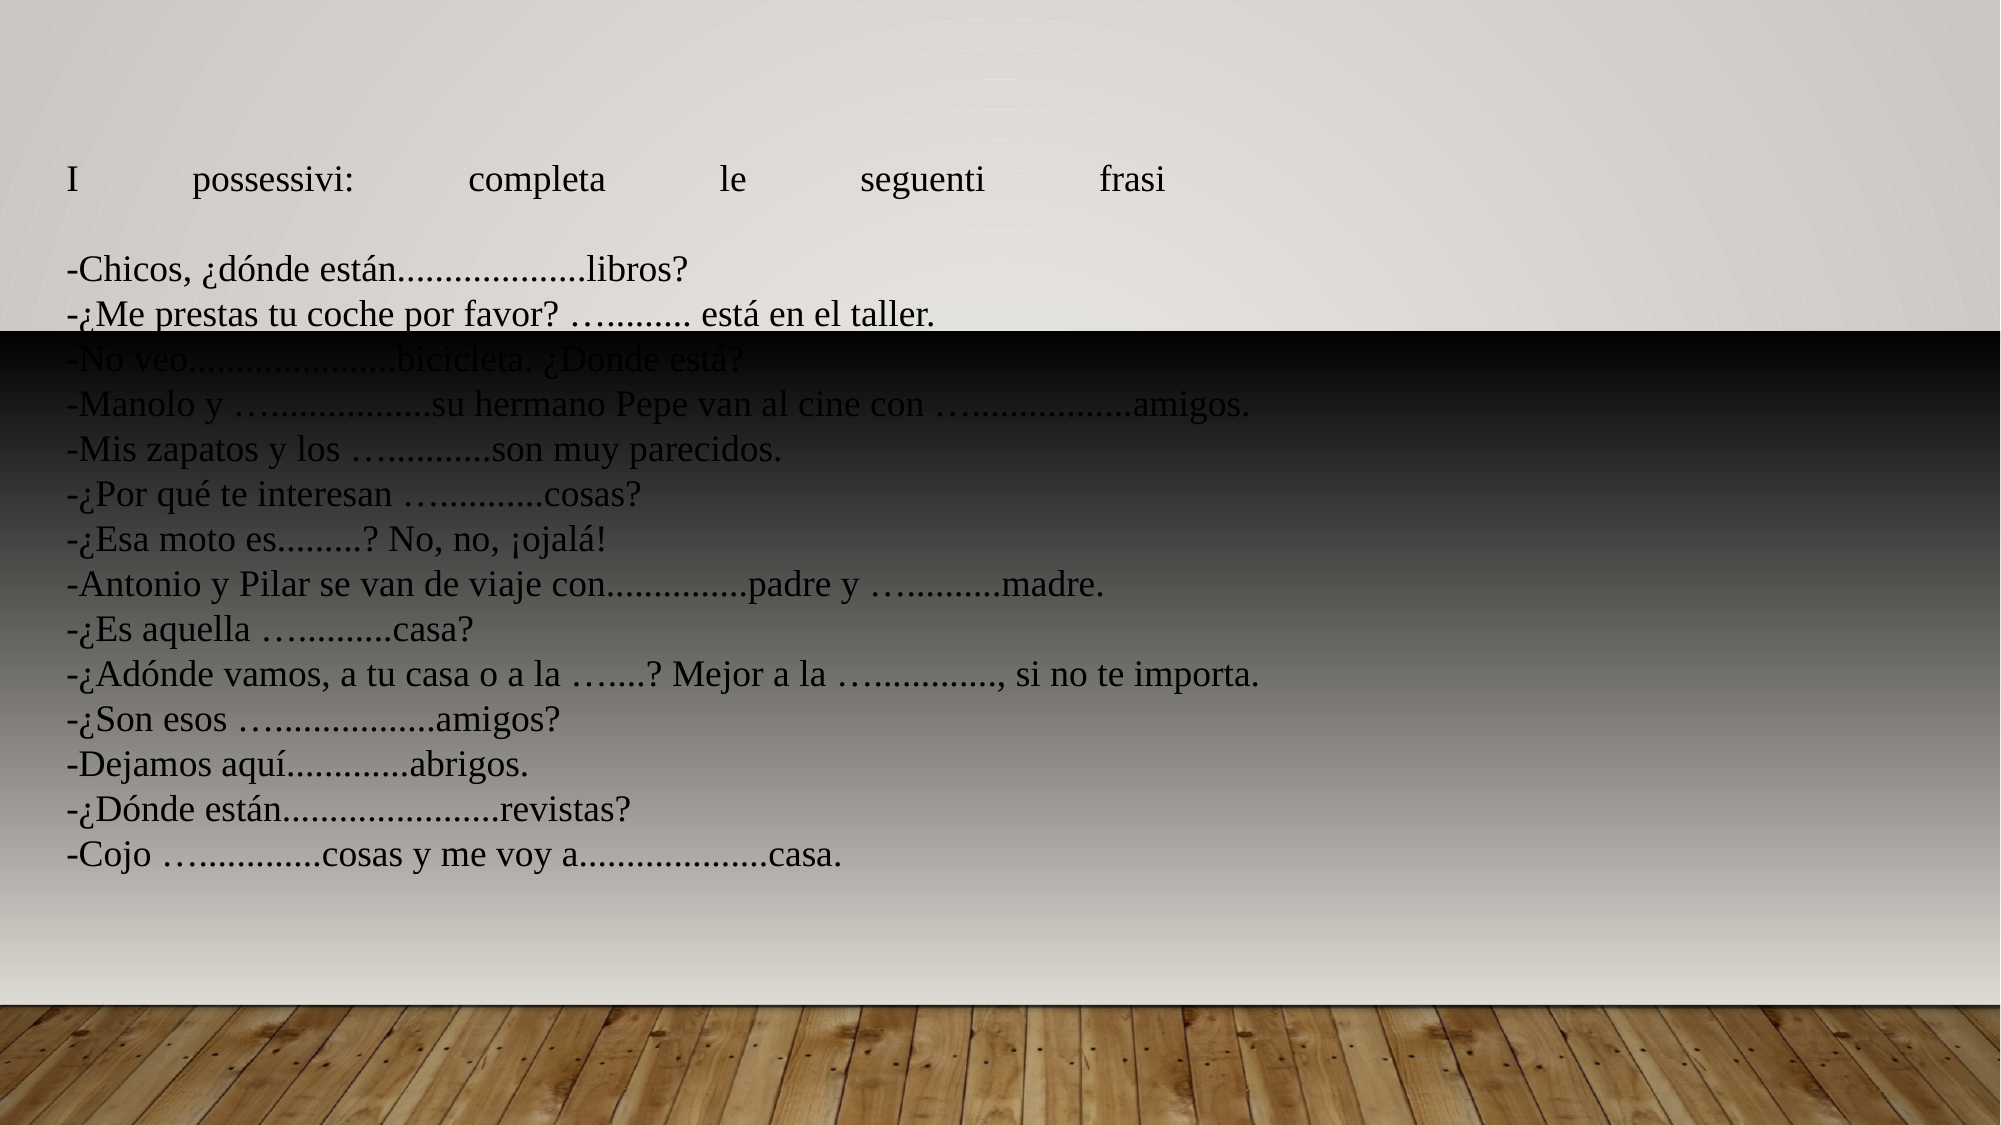

I possessivi: completa le seguenti frasi
-Chicos, ¿dónde están....................libros?
-¿Me prestas tu coche por favor? …......... está en el taller.
-No veo......................bicicleta. ¿Donde está?
-Manolo y ….................su hermano Pepe van al cine con ….................amigos.
-Mis zapatos y los …...........son muy parecidos.
-¿Por qué te interesan …...........cosas?
-¿Esa moto es.........? No, no, ¡ojalá!
-Antonio y Pilar se van de viaje con...............padre y …..........madre.
-¿Es aquella …..........casa?
-¿Adónde vamos, a tu casa o a la …....? Mejor a la …............., si no te importa.
-¿Son esos ….................amigos?
-Dejamos aquí.............abrigos.
-¿Dónde están.......................revistas?
-Cojo ….............cosas y me voy a....................casa.